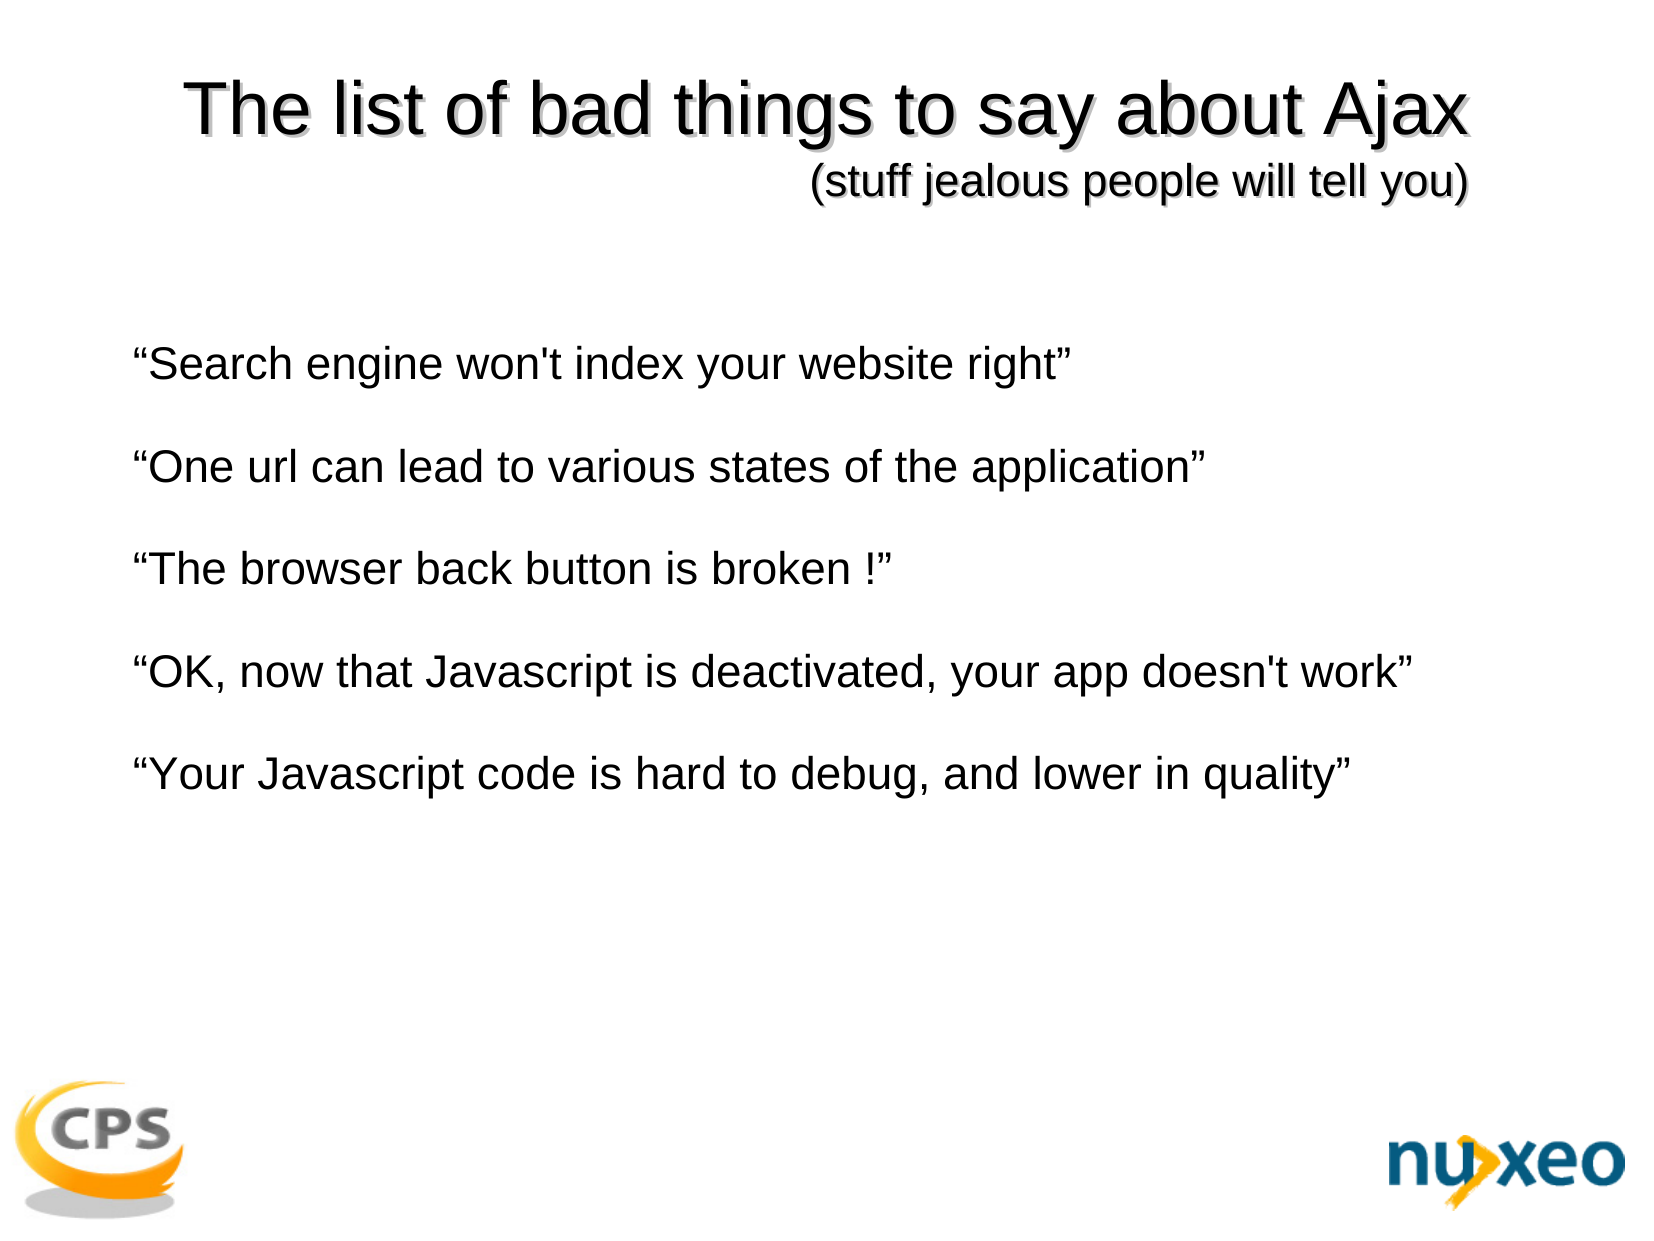

The list of bad things to say about Ajax
(stuff jealous people will tell you)
“Search engine won't index your website right”
“One url can lead to various states of the application”
“The browser back button is broken !”
“OK, now that Javascript is deactivated, your app doesn't work”
“Your Javascript code is hard to debug, and lower in quality”